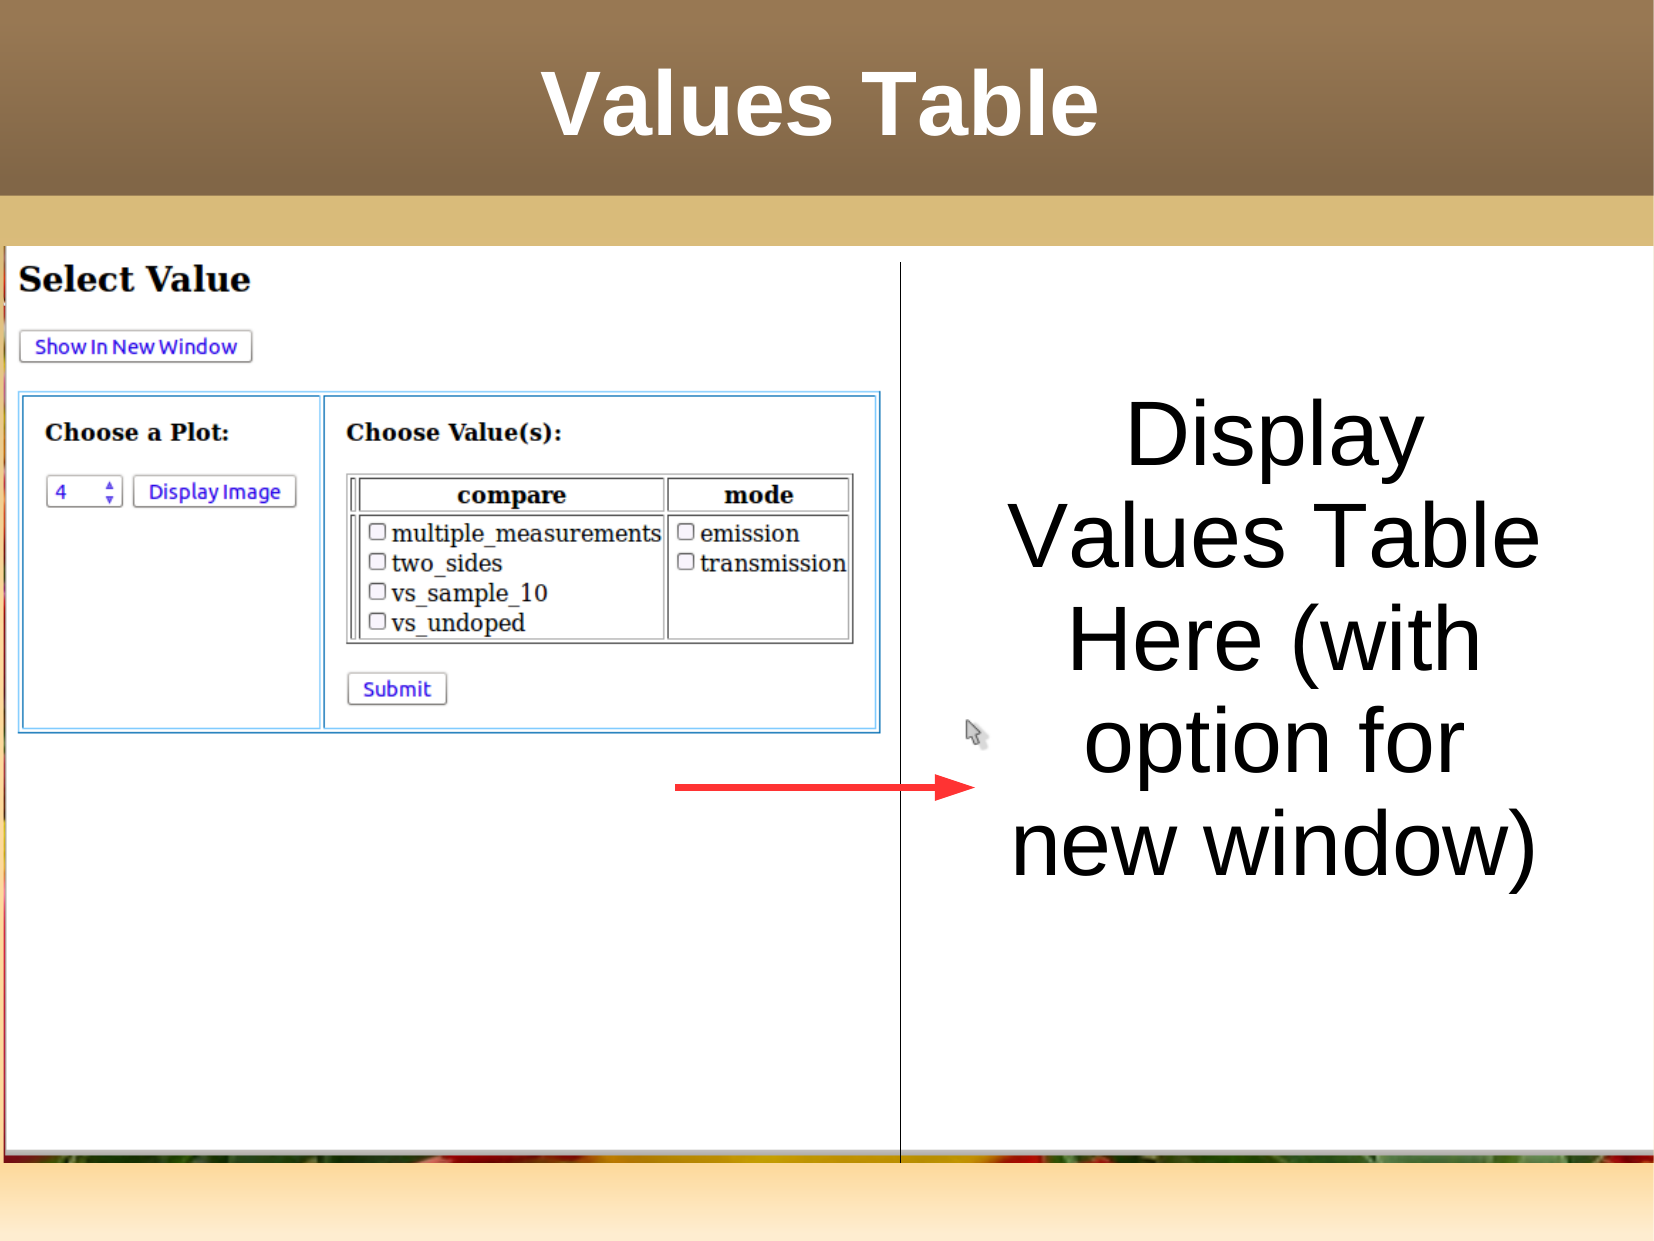

# Values Table
Display Values Table Here (with option for new window)